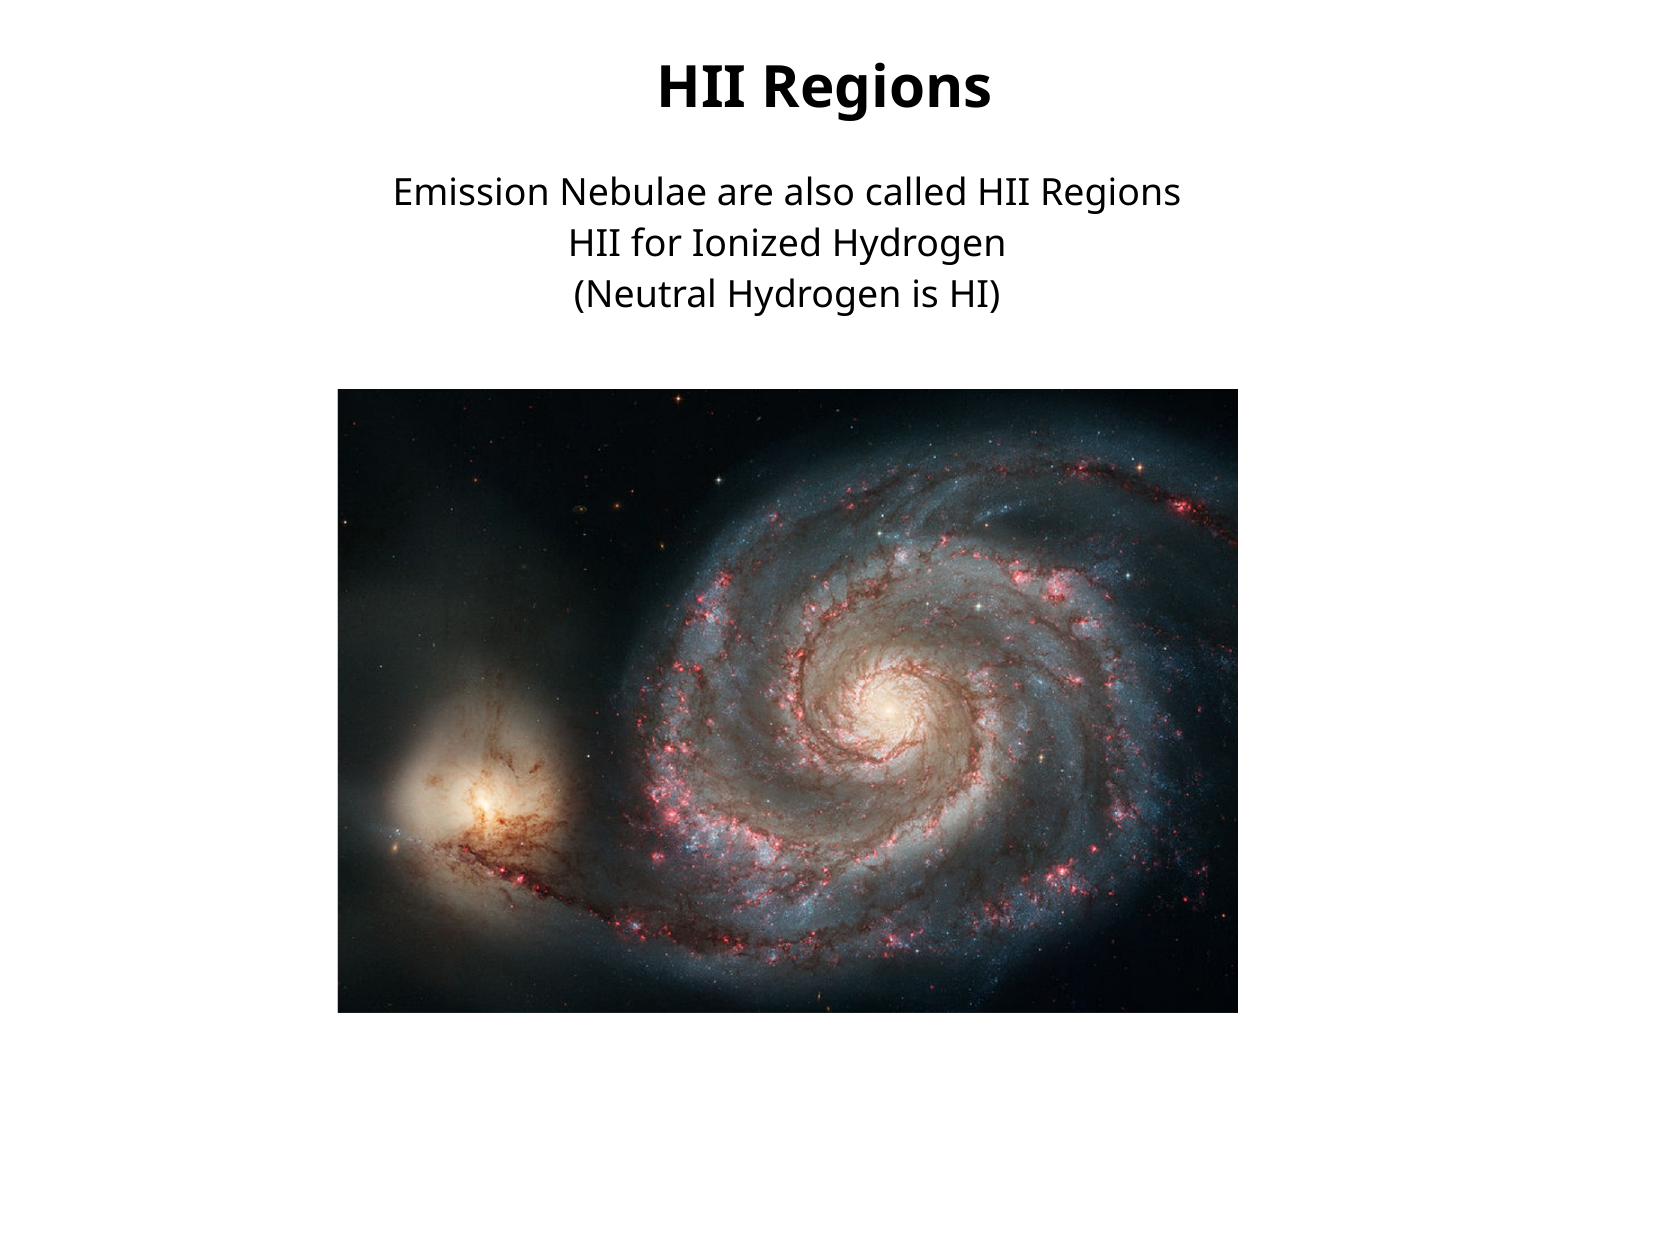

HII Regions
Emission Nebulae are also called HII Regions
HII for Ionized Hydrogen
(Neutral Hydrogen is HI)